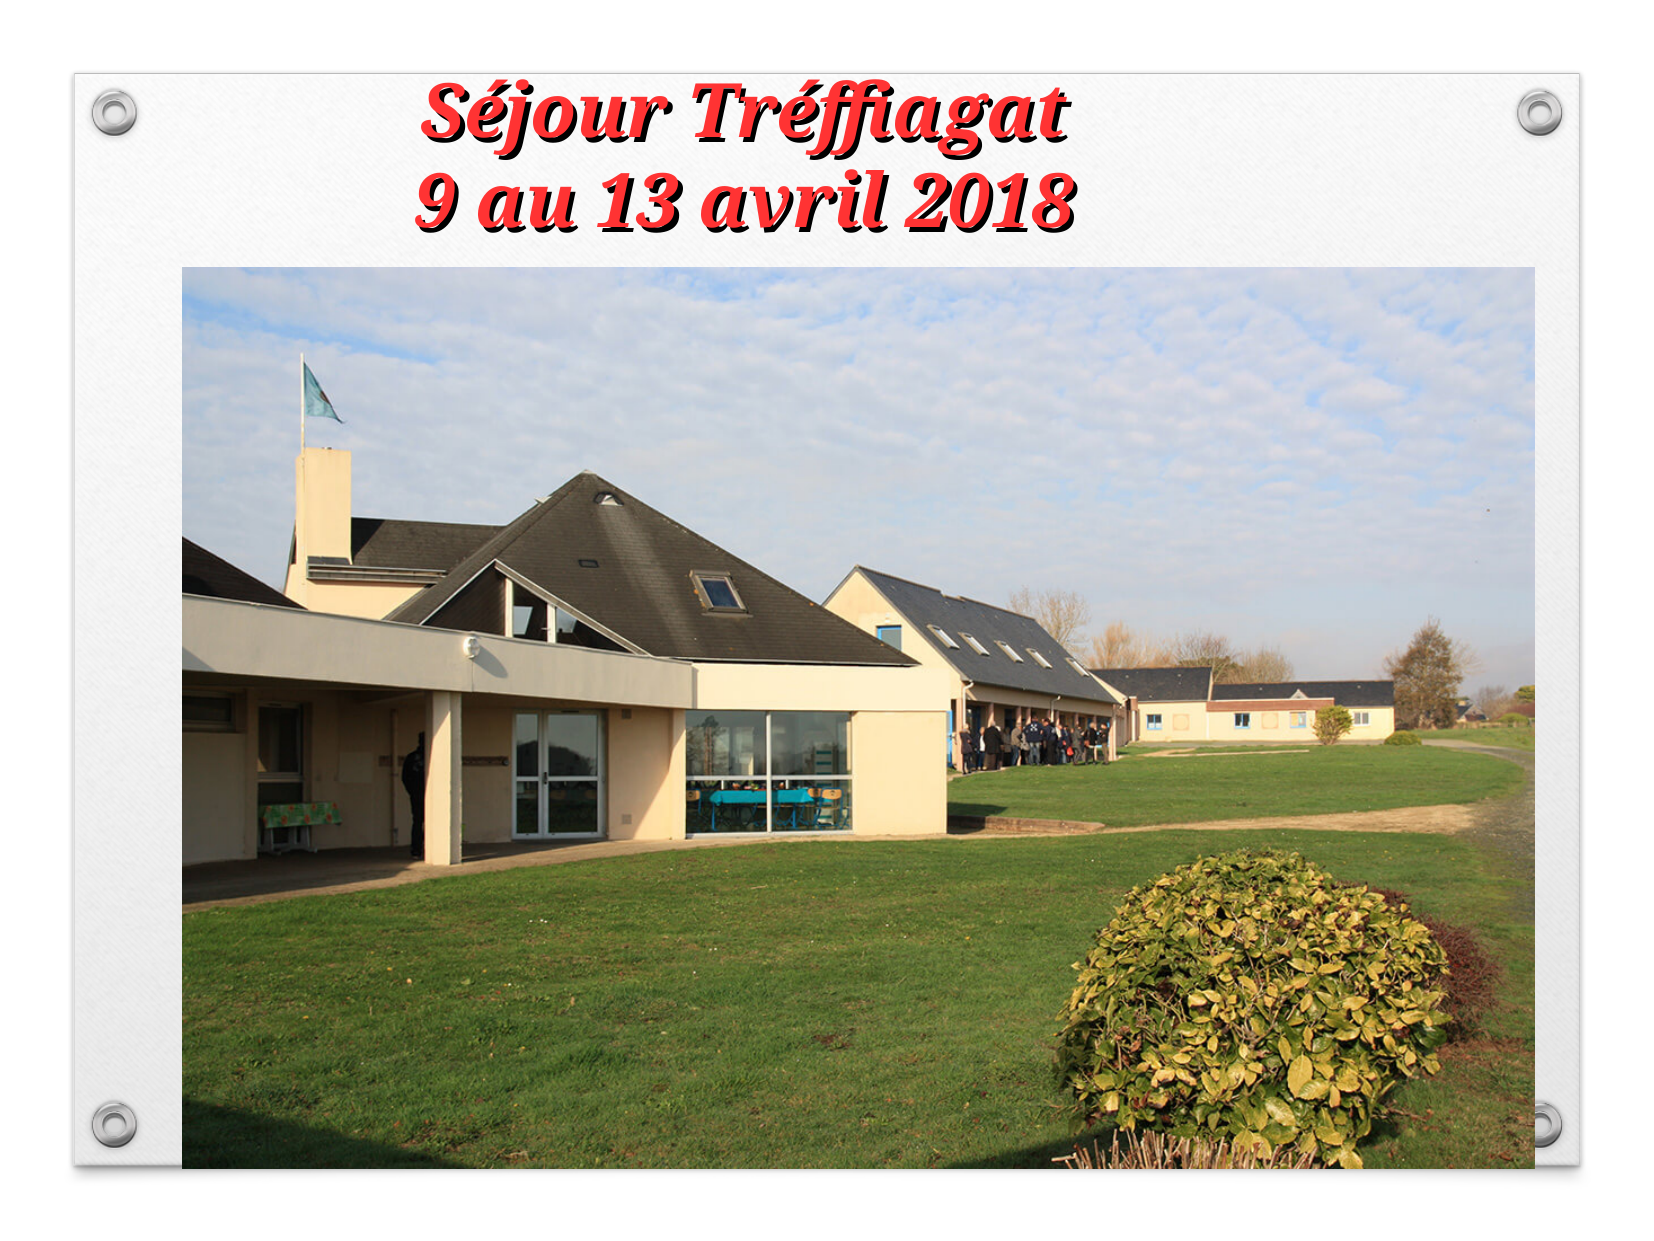

# Séjour Tréffiagat 9 au 13 avril 2018